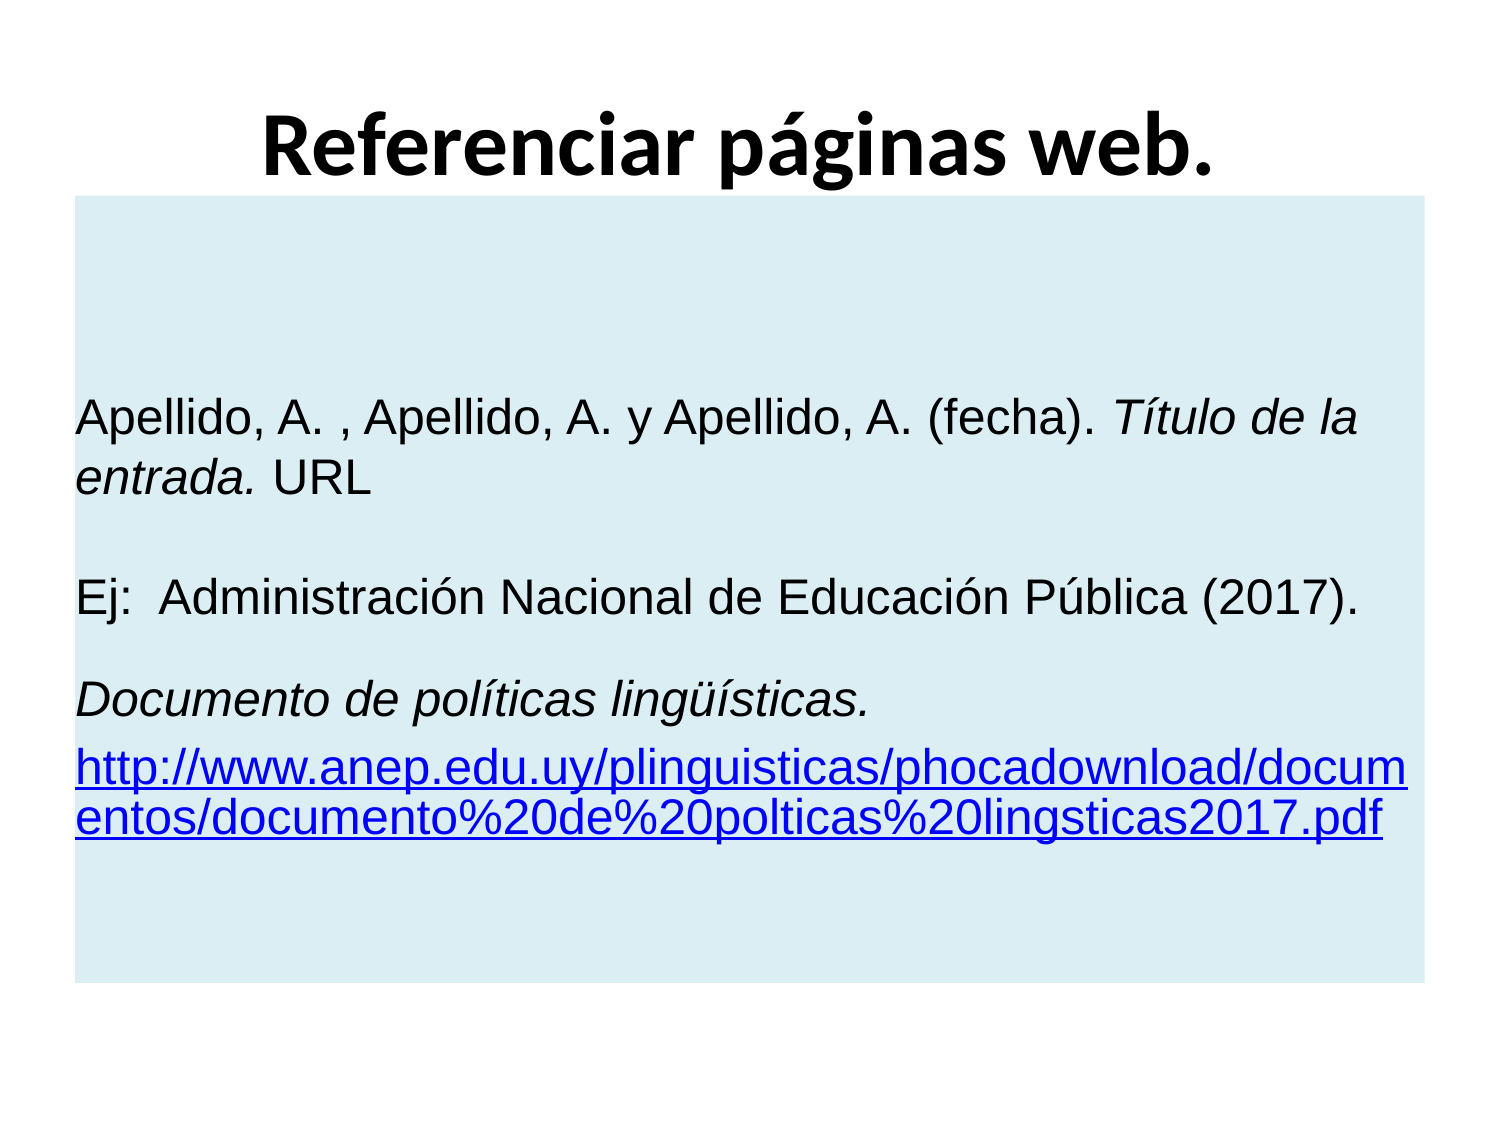

Referenciar páginas web.
Apellido, A. , Apellido, A. y Apellido, A. (fecha). Título de la entrada. URL
Ej: Administración Nacional de Educación Pública (2017). Documento de políticas lingüísticas. http://www.anep.edu.uy/plinguisticas/phocadownload/documentos/documento%20de%20polticas%20lingsticas2017.pdf